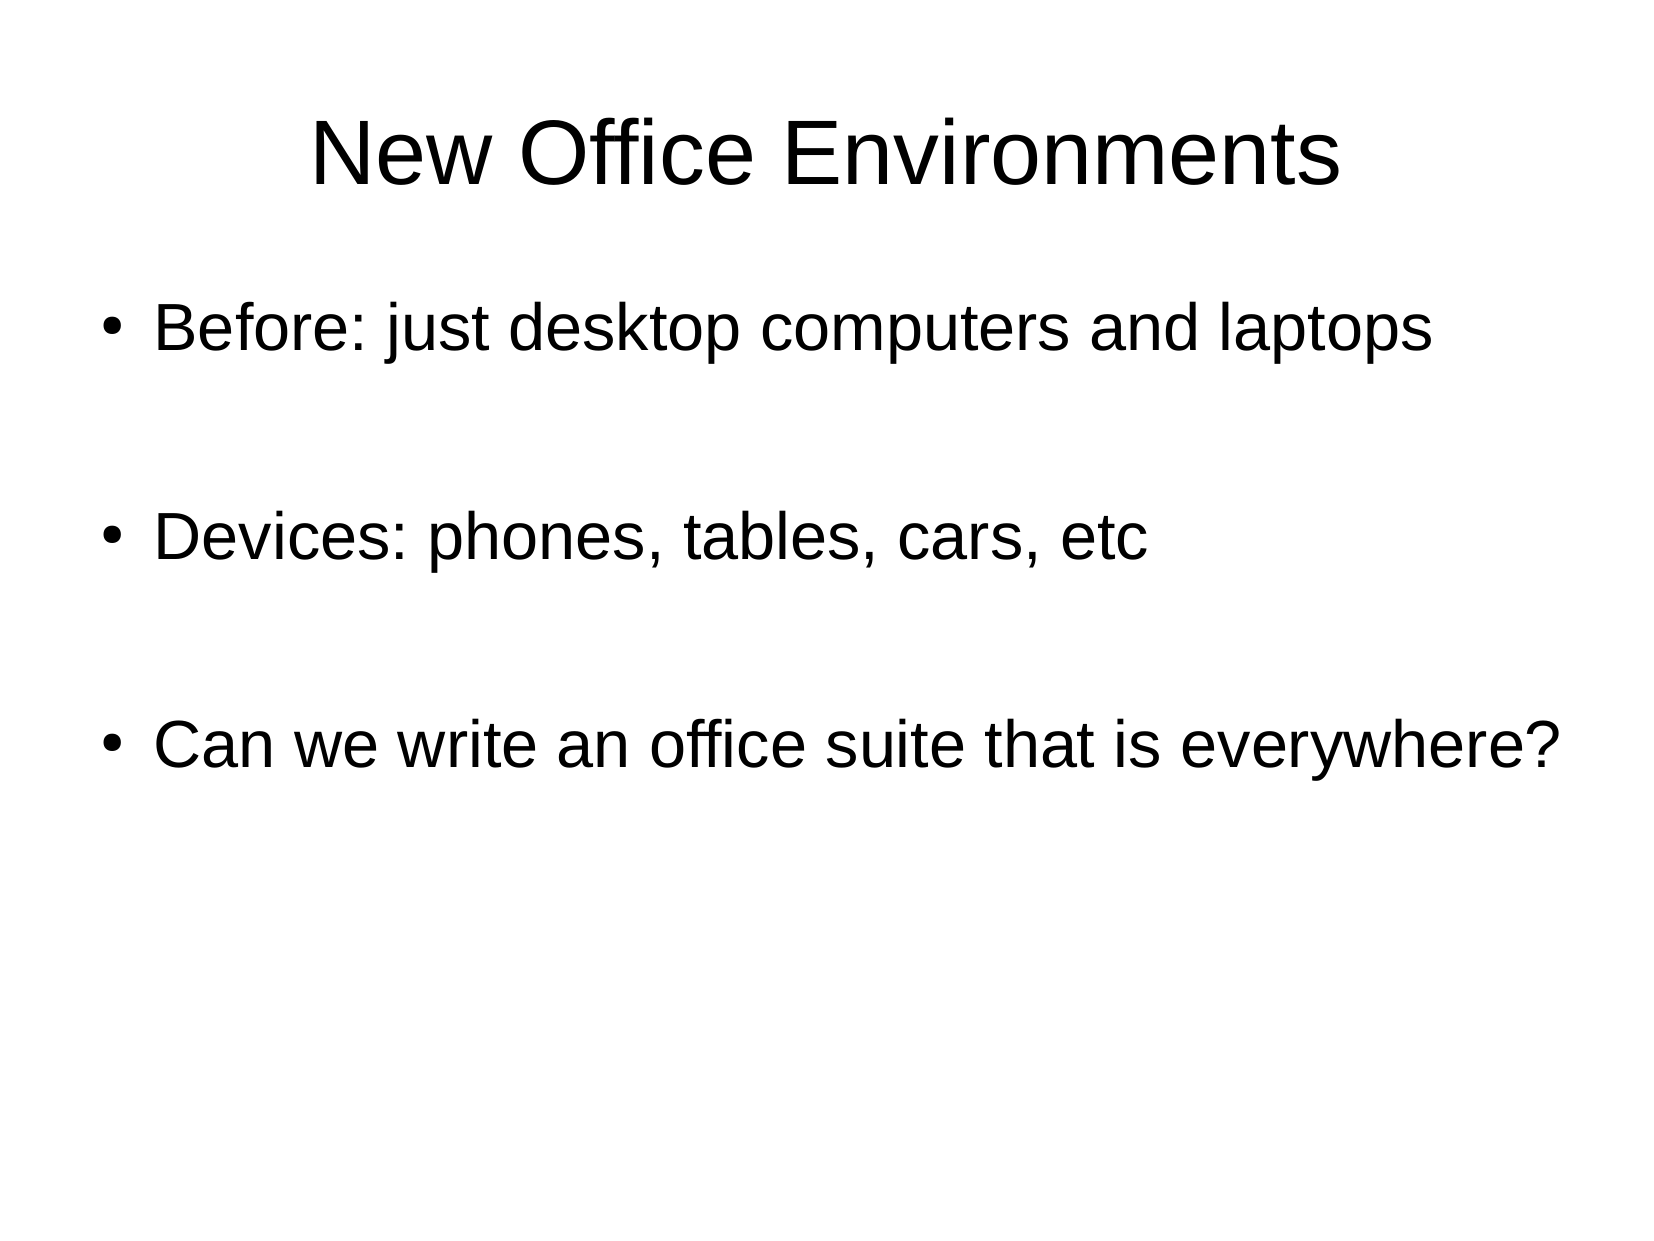

# New Office Environments
Before: just desktop computers and laptops
Devices: phones, tables, cars, etc
Can we write an office suite that is everywhere?